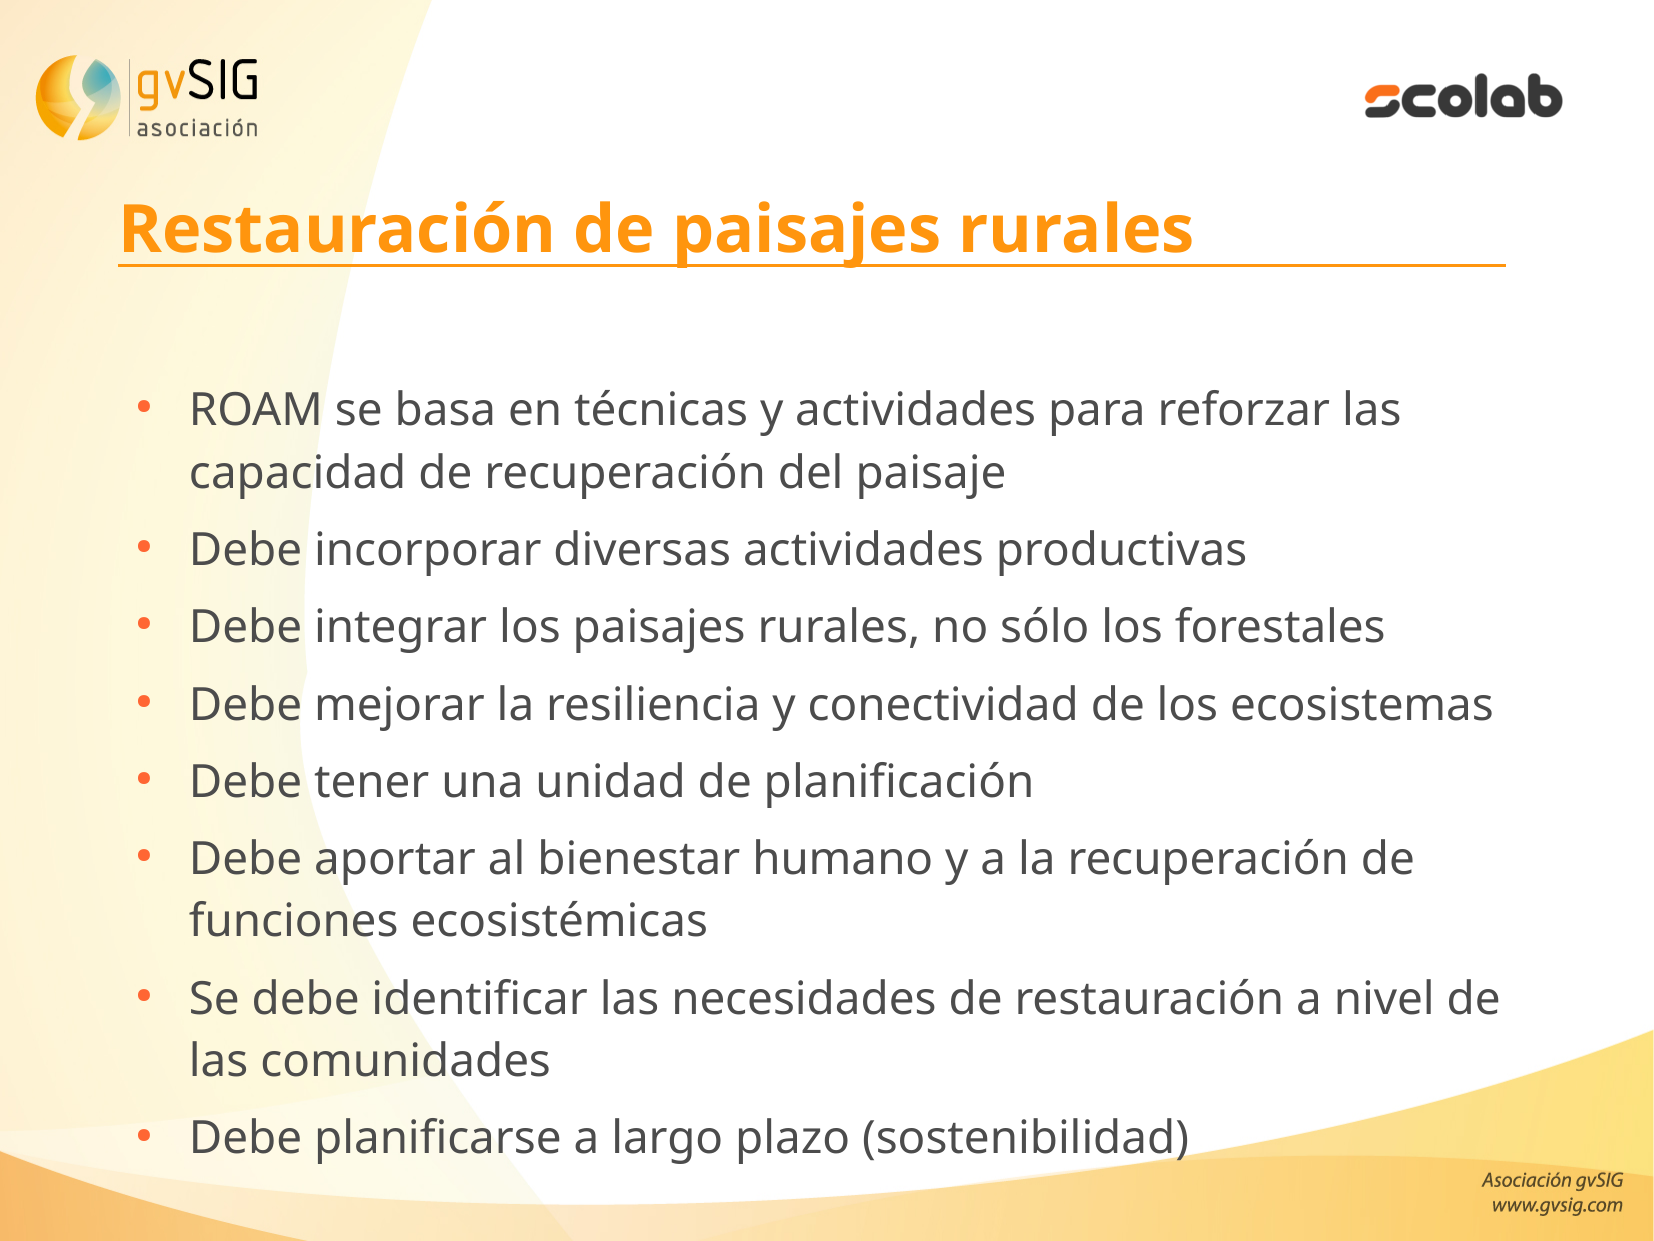

# Restauración de paisajes rurales
ROAM se basa en técnicas y actividades para reforzar las capacidad de recuperación del paisaje
Debe incorporar diversas actividades productivas
Debe integrar los paisajes rurales, no sólo los forestales
Debe mejorar la resiliencia y conectividad de los ecosistemas
Debe tener una unidad de planificación
Debe aportar al bienestar humano y a la recuperación de funciones ecosistémicas
Se debe identificar las necesidades de restauración a nivel de las comunidades
Debe planificarse a largo plazo (sostenibilidad)